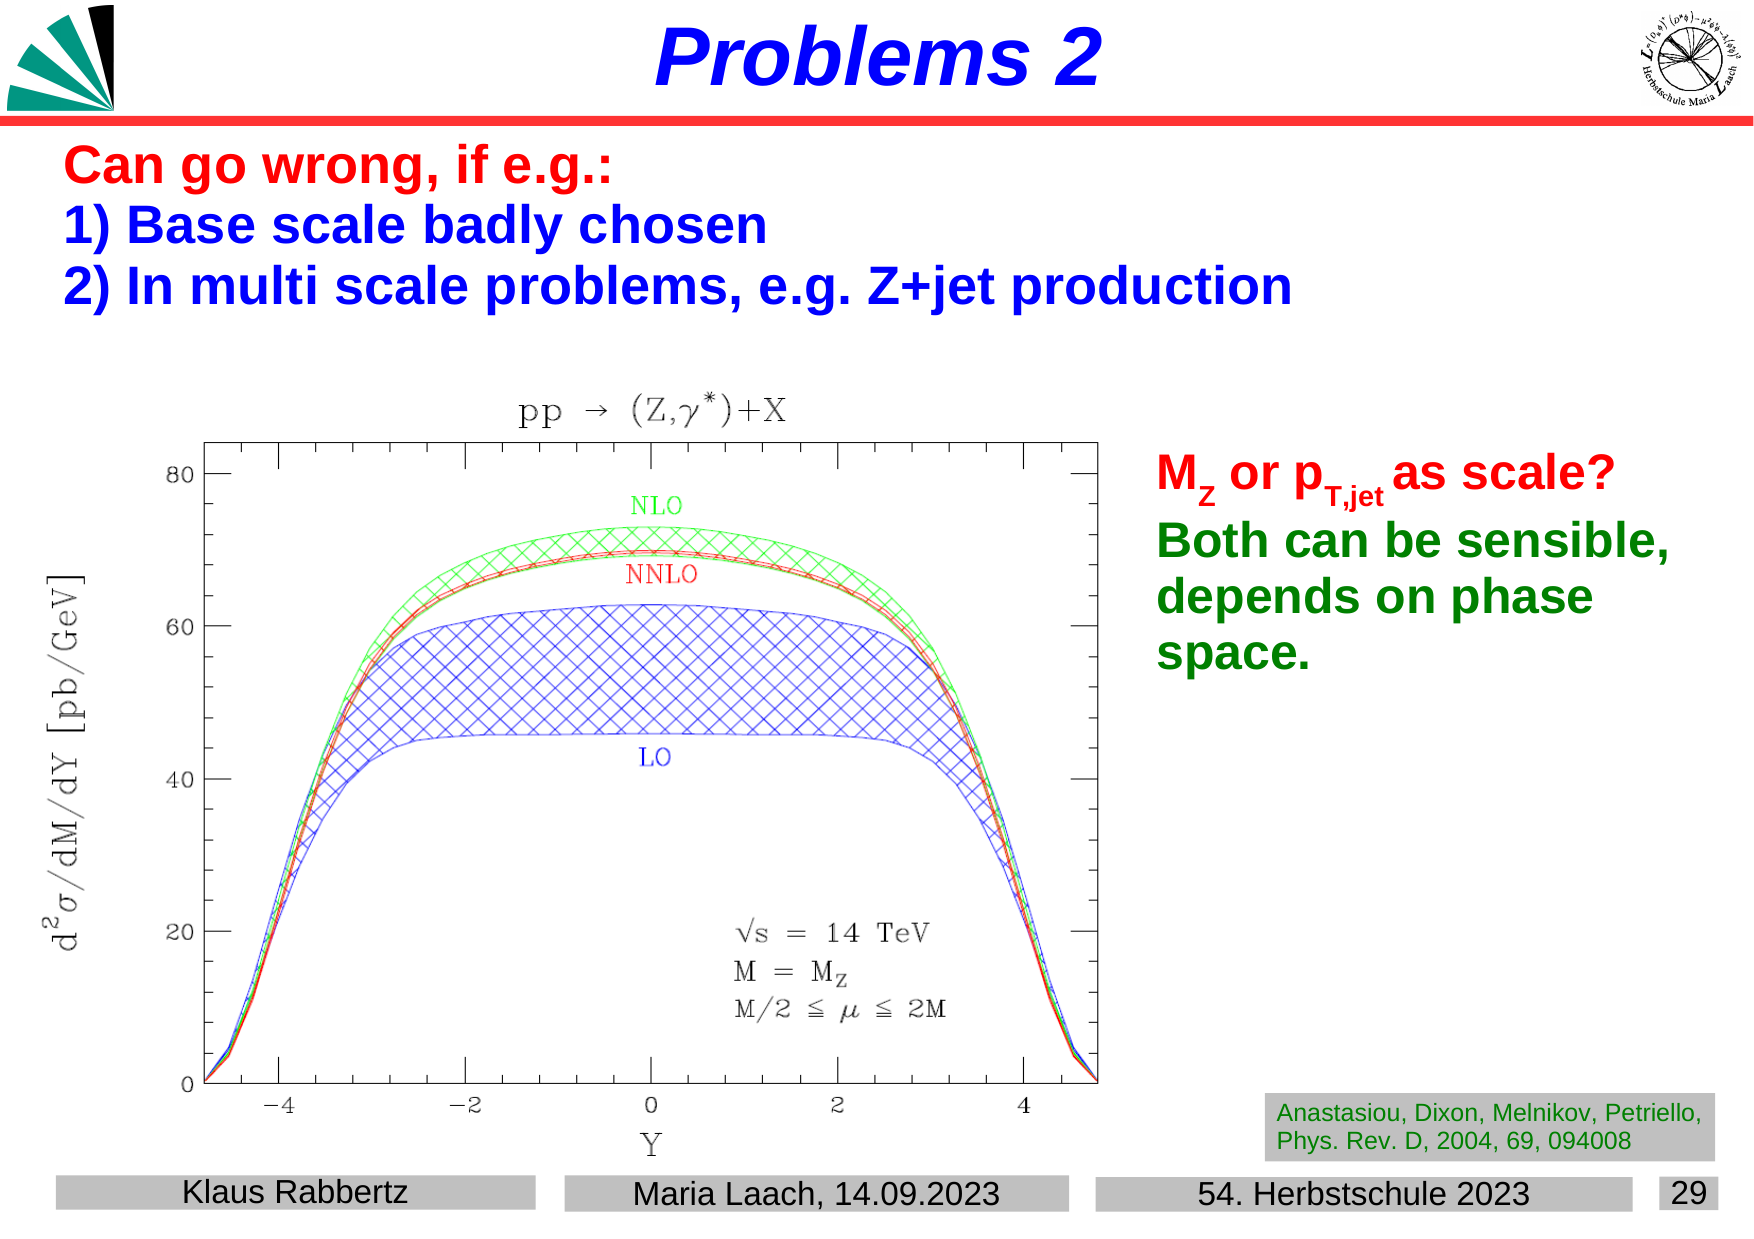

# Problems 2
Can go wrong, if e.g.:
1) Base scale badly chosen
2) In multi scale problems, e.g. Z+jet production
MZ or pT,jet as scale?
Both can be sensible, depends on phase space.
Anastasiou, Dixon, Melnikov, Petriello,
Phys. Rev. D, 2004, 69, 094008